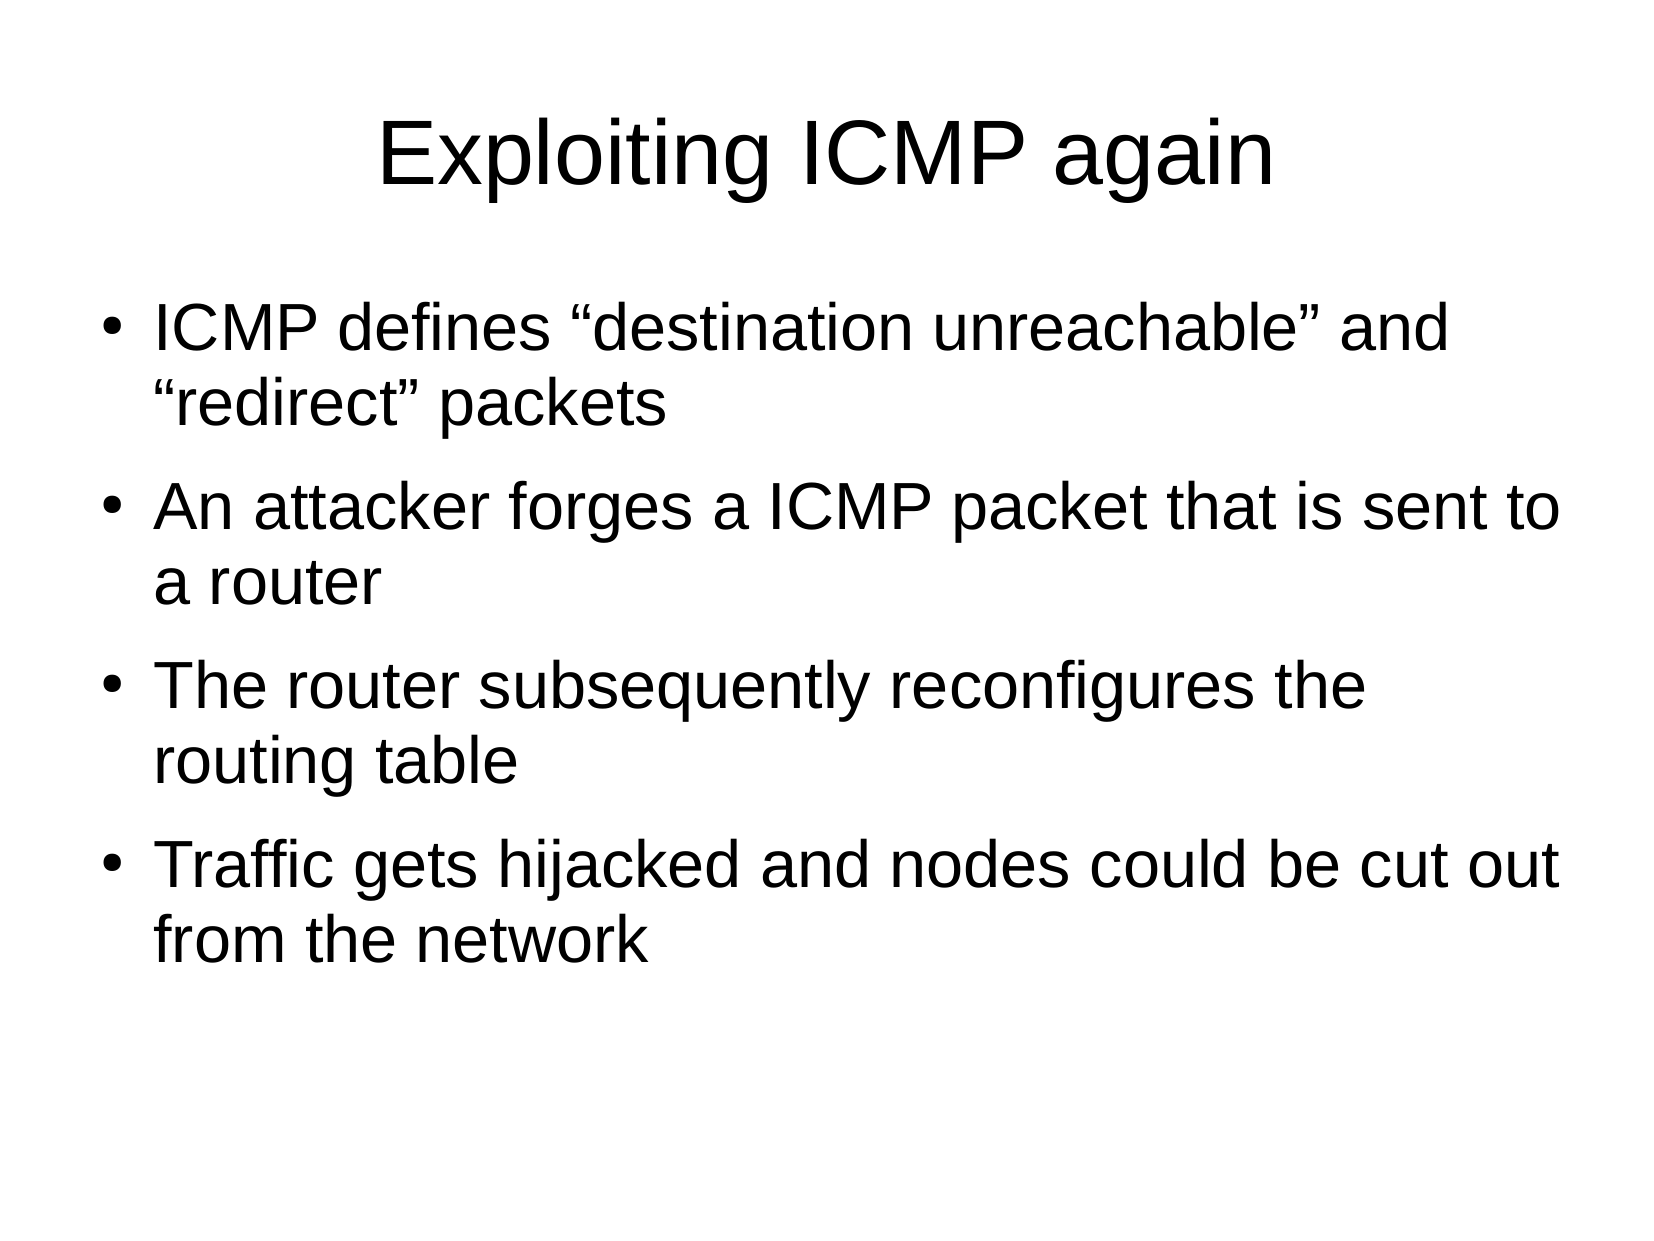

# Exploiting ICMP again
ICMP defines “destination unreachable” and “redirect” packets
An attacker forges a ICMP packet that is sent to a router
The router subsequently reconfigures the routing table
Traffic gets hijacked and nodes could be cut out from the network